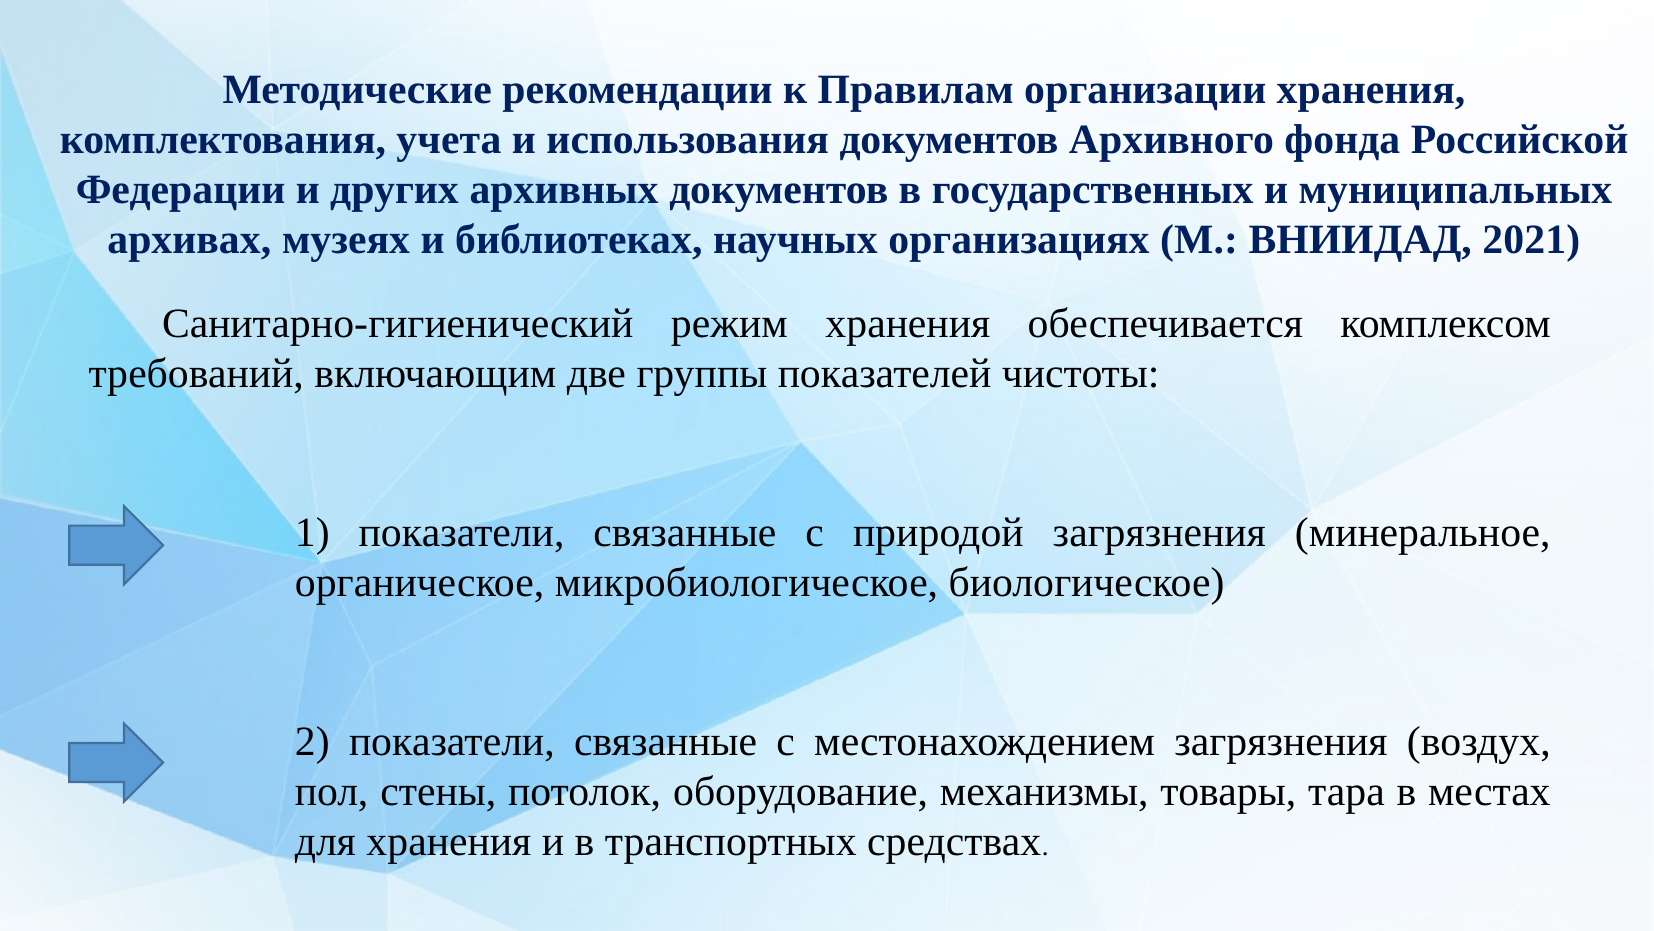

# Методические рекомендации к Правилам организации хранения, комплектования, учета и использования документов Архивного фонда Российской Федерации и других архивных документов в государственных и муниципальных архивах, музеях и библиотеках, научных организациях (М.: ВНИИДАД, 2021)
Санитарно-гигиенический режим хранения обеспечивается комплексом требований, включающим две группы показателей чистоты:
1) показатели, связанные с природой загрязнения (минеральное, органическое, микробиологическое, биологическое)
2) показатели, связанные с местонахождением загрязнения (воздух, пол, стены, потолок, оборудование, механизмы, товары, тара в местах для хранения и в транспортных средствах.